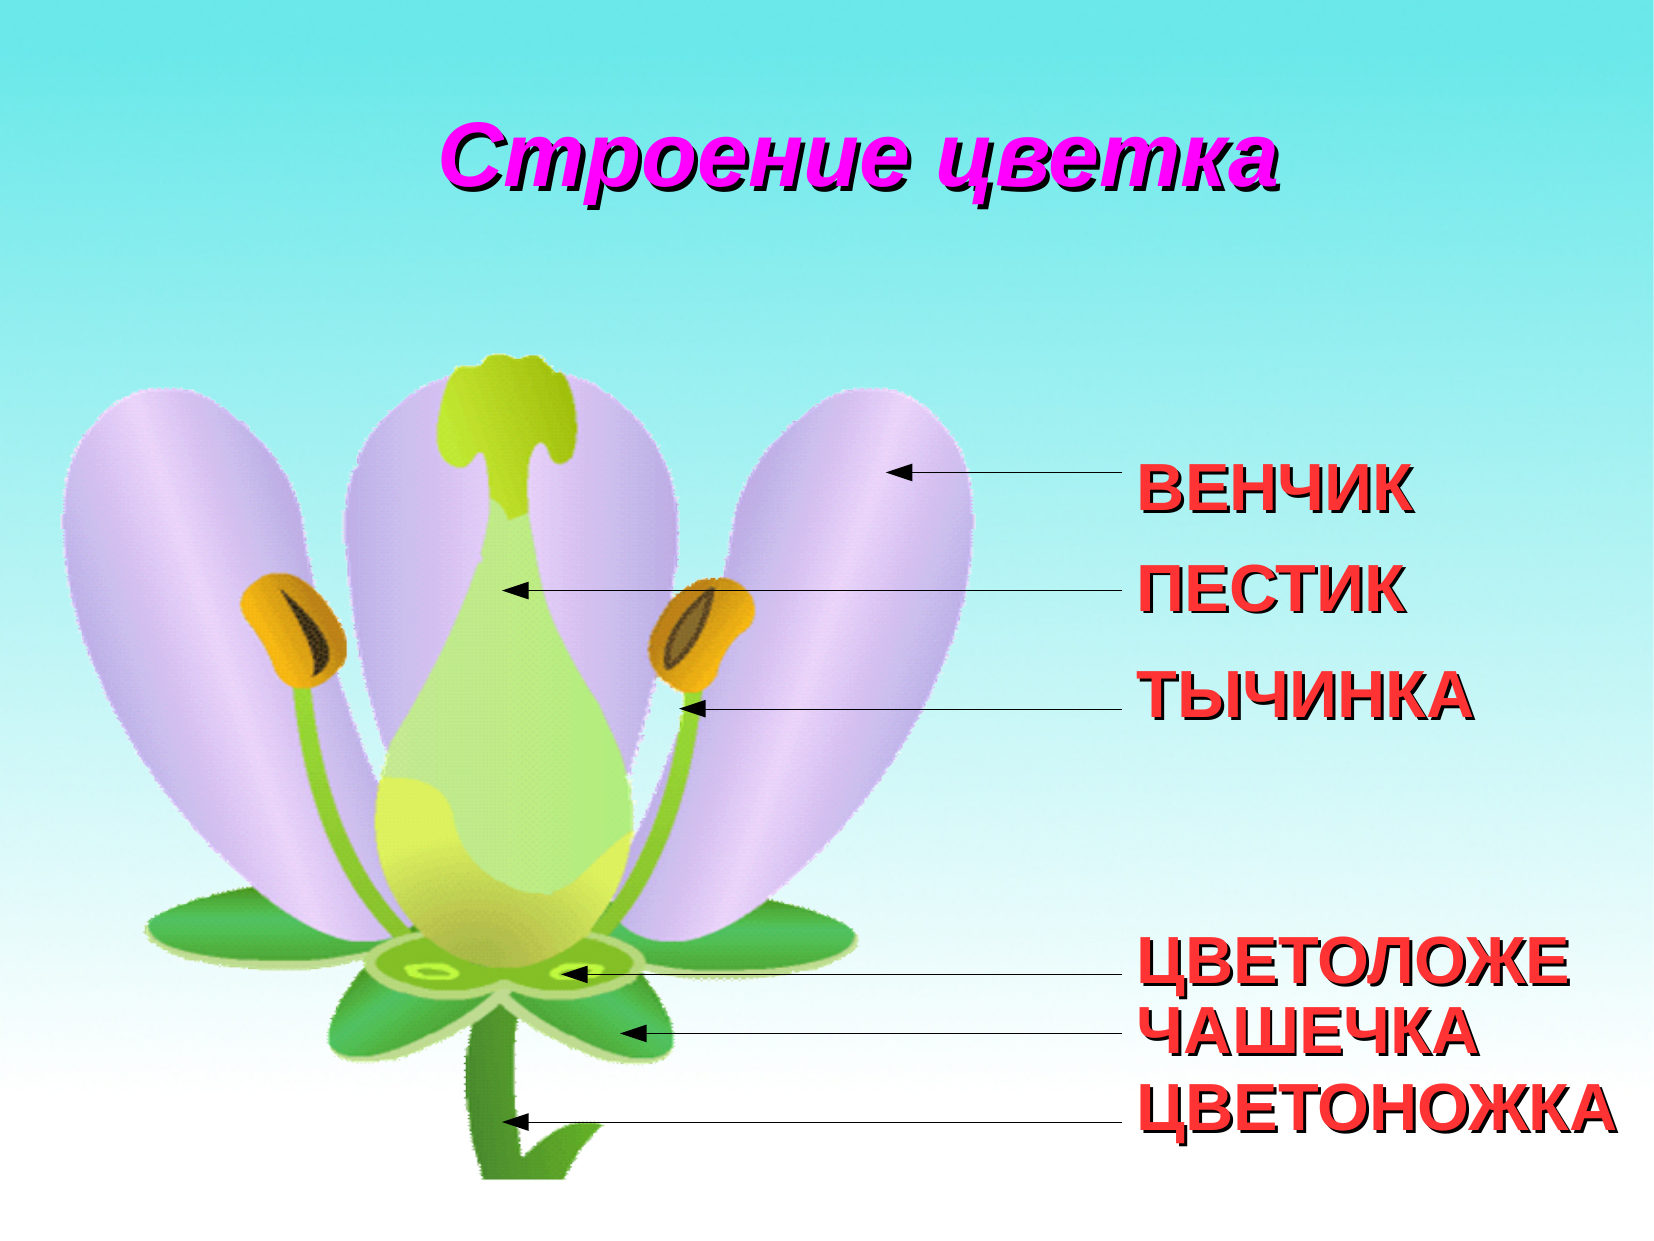

# Строение цветка
ВЕНЧИК
ПЕСТИК
ТЫЧИНКА
ЦВЕТОЛОЖЕ
ЧАШЕЧКА
ЦВЕТОНОЖКА